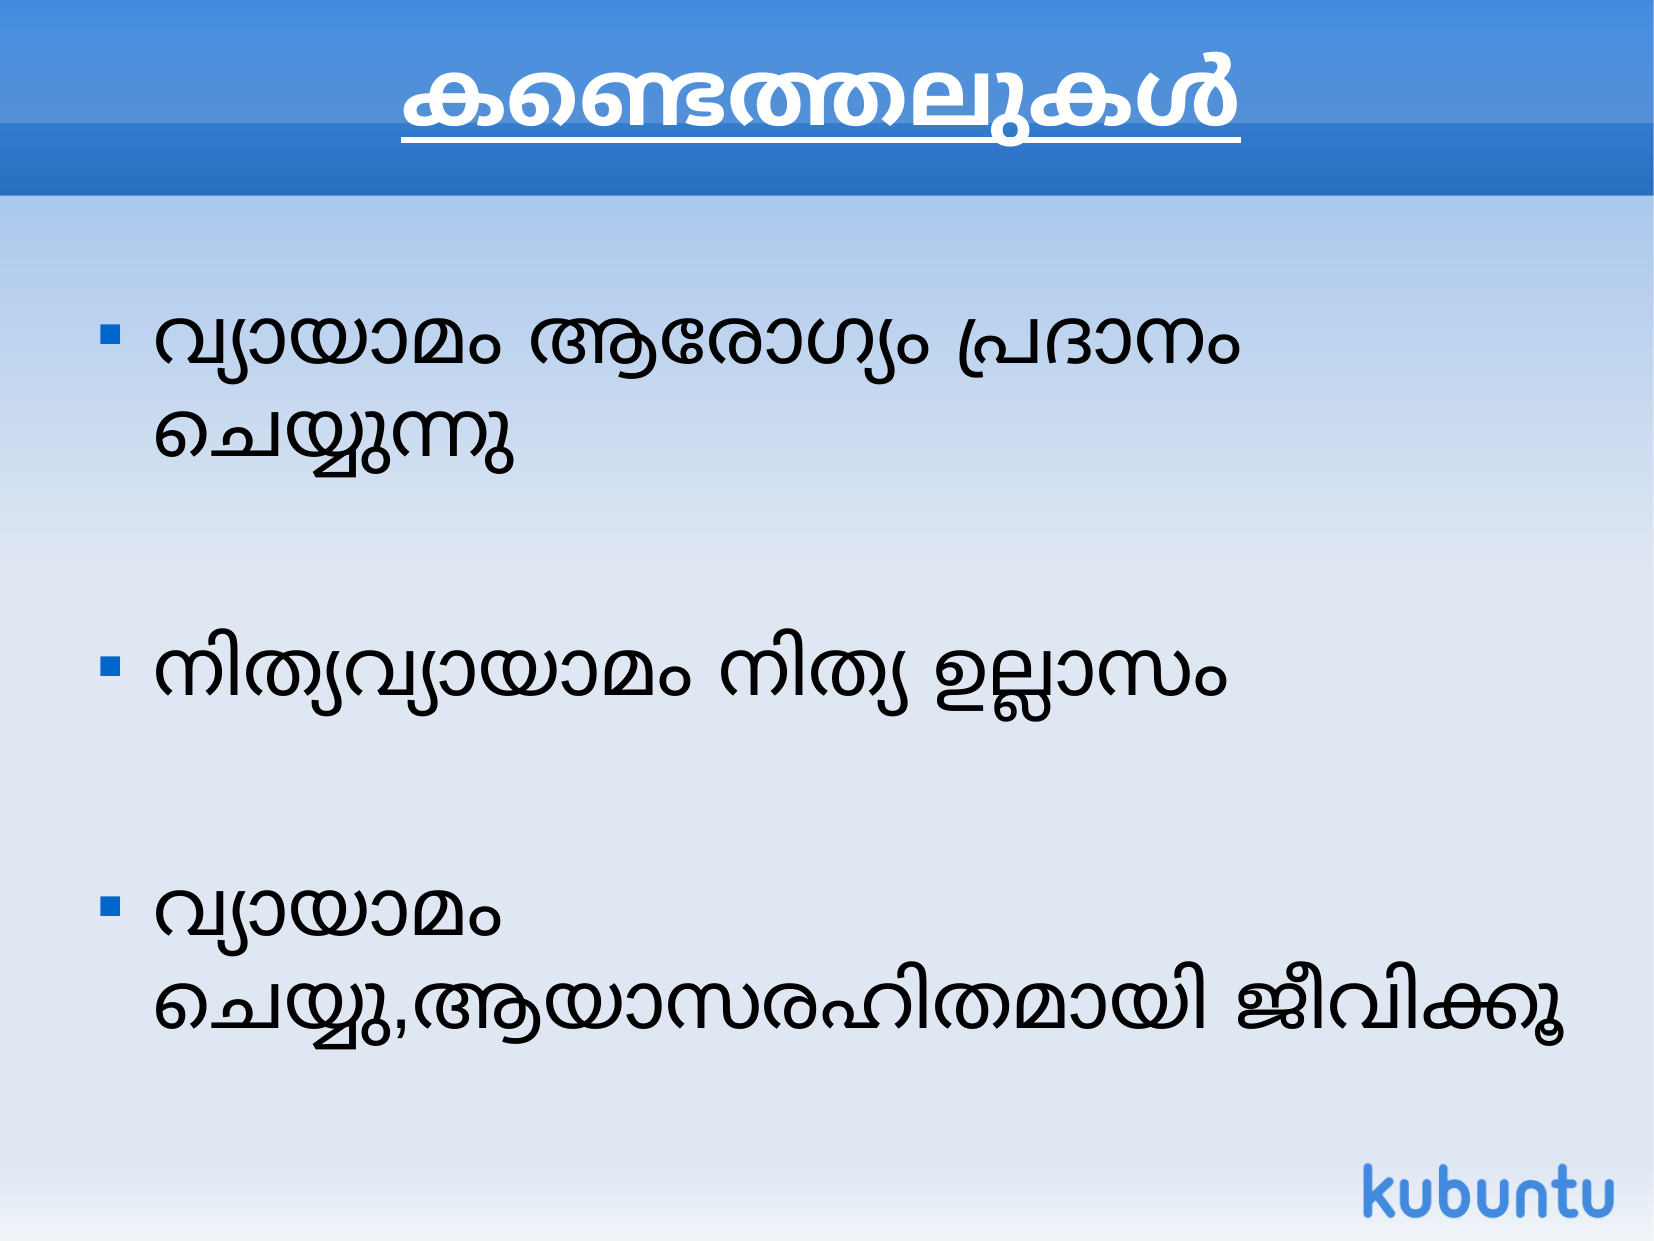

# കണ്ടെത്തലുകള്‍
വ്യായാമം ആരോഗ്യം പ്രദാനം ചെയ്യുന്നു
നിത്യവ്യായാമം നിത്യ ഉല്ലാസം
വ്യായാമം ചെയ്യു,ആയാസരഹിതമായി ജീവിക്കൂ